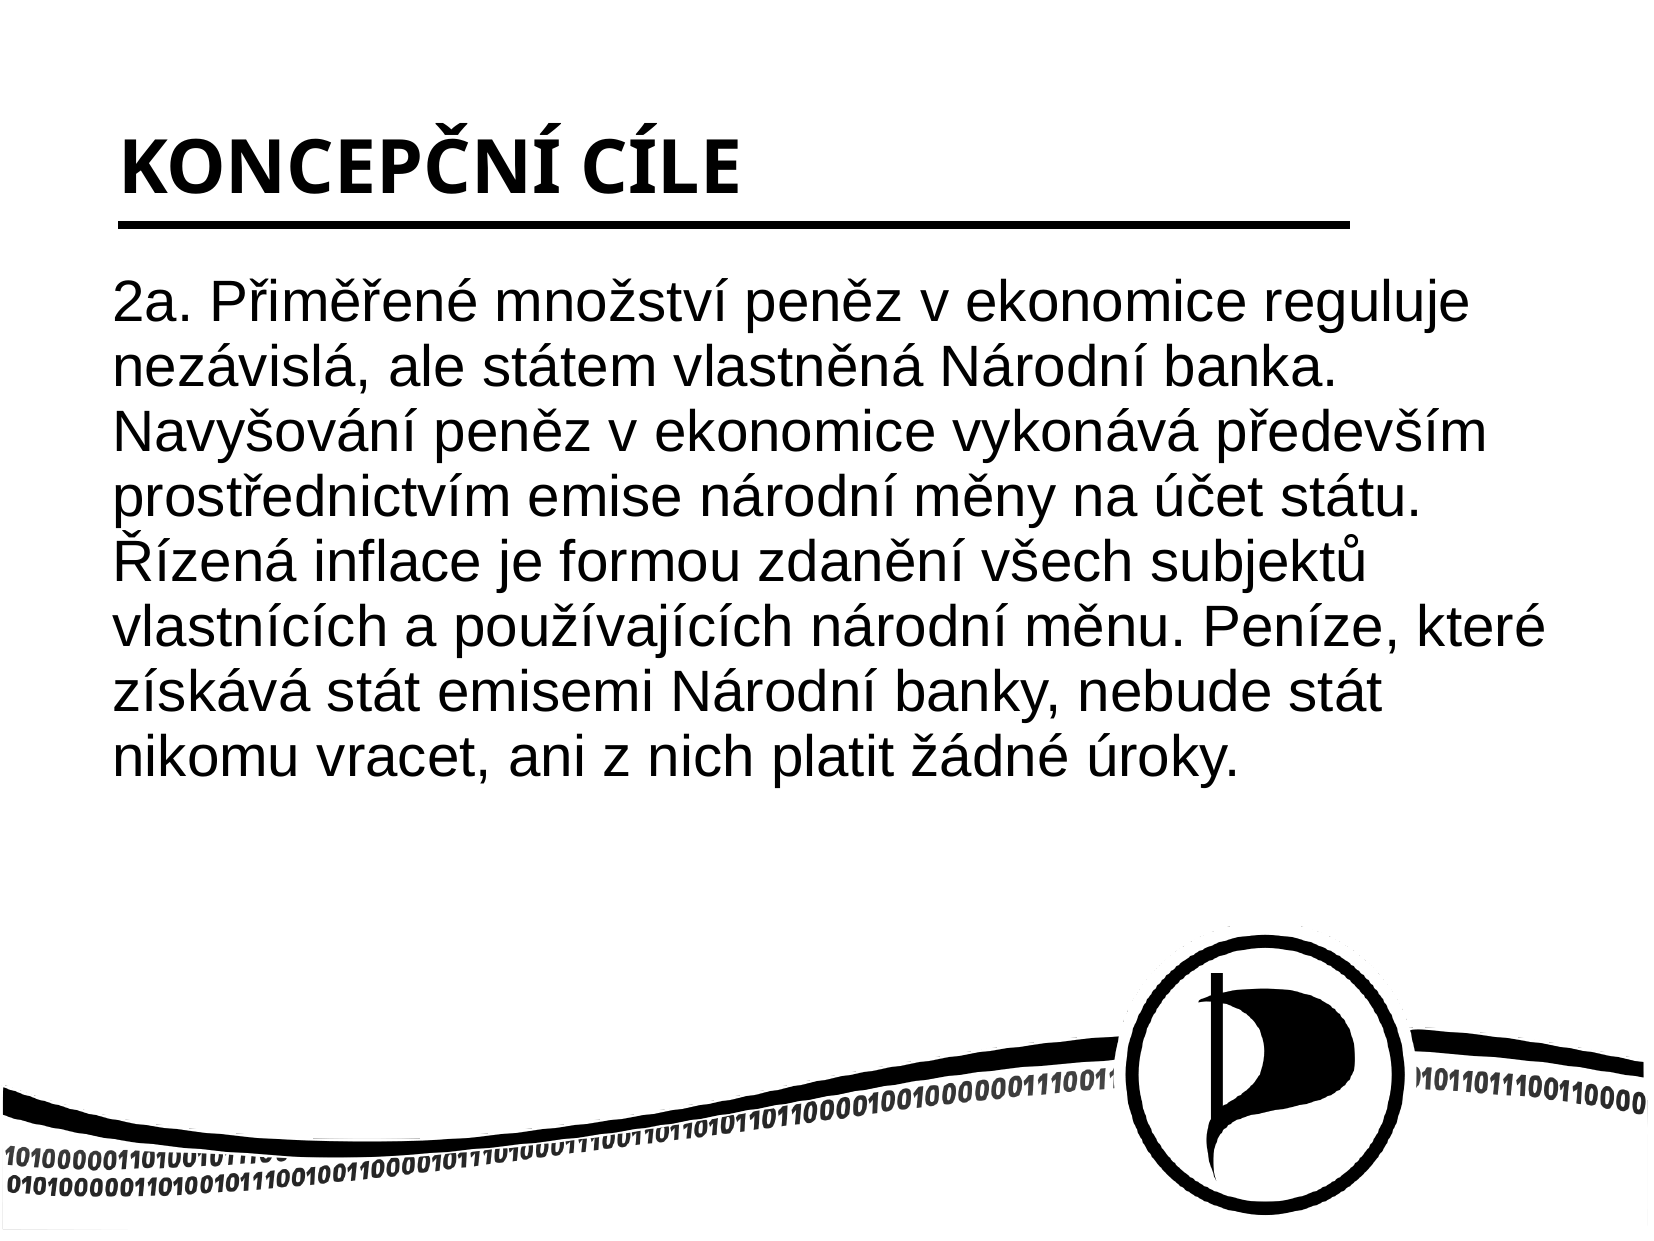

# KONCEPČNÍ CÍLE
2a. Přiměřené množství peněz v ekonomice reguluje nezávislá, ale státem vlastněná Národní banka. Navyšování peněz v ekonomice vykonává především prostřednictvím emise národní měny na účet státu. Řízená inflace je formou zdanění všech subjektů vlastnících a používajících národní měnu. Peníze, které získává stát emisemi Národní banky, nebude stát nikomu vracet, ani z nich platit žádné úroky.